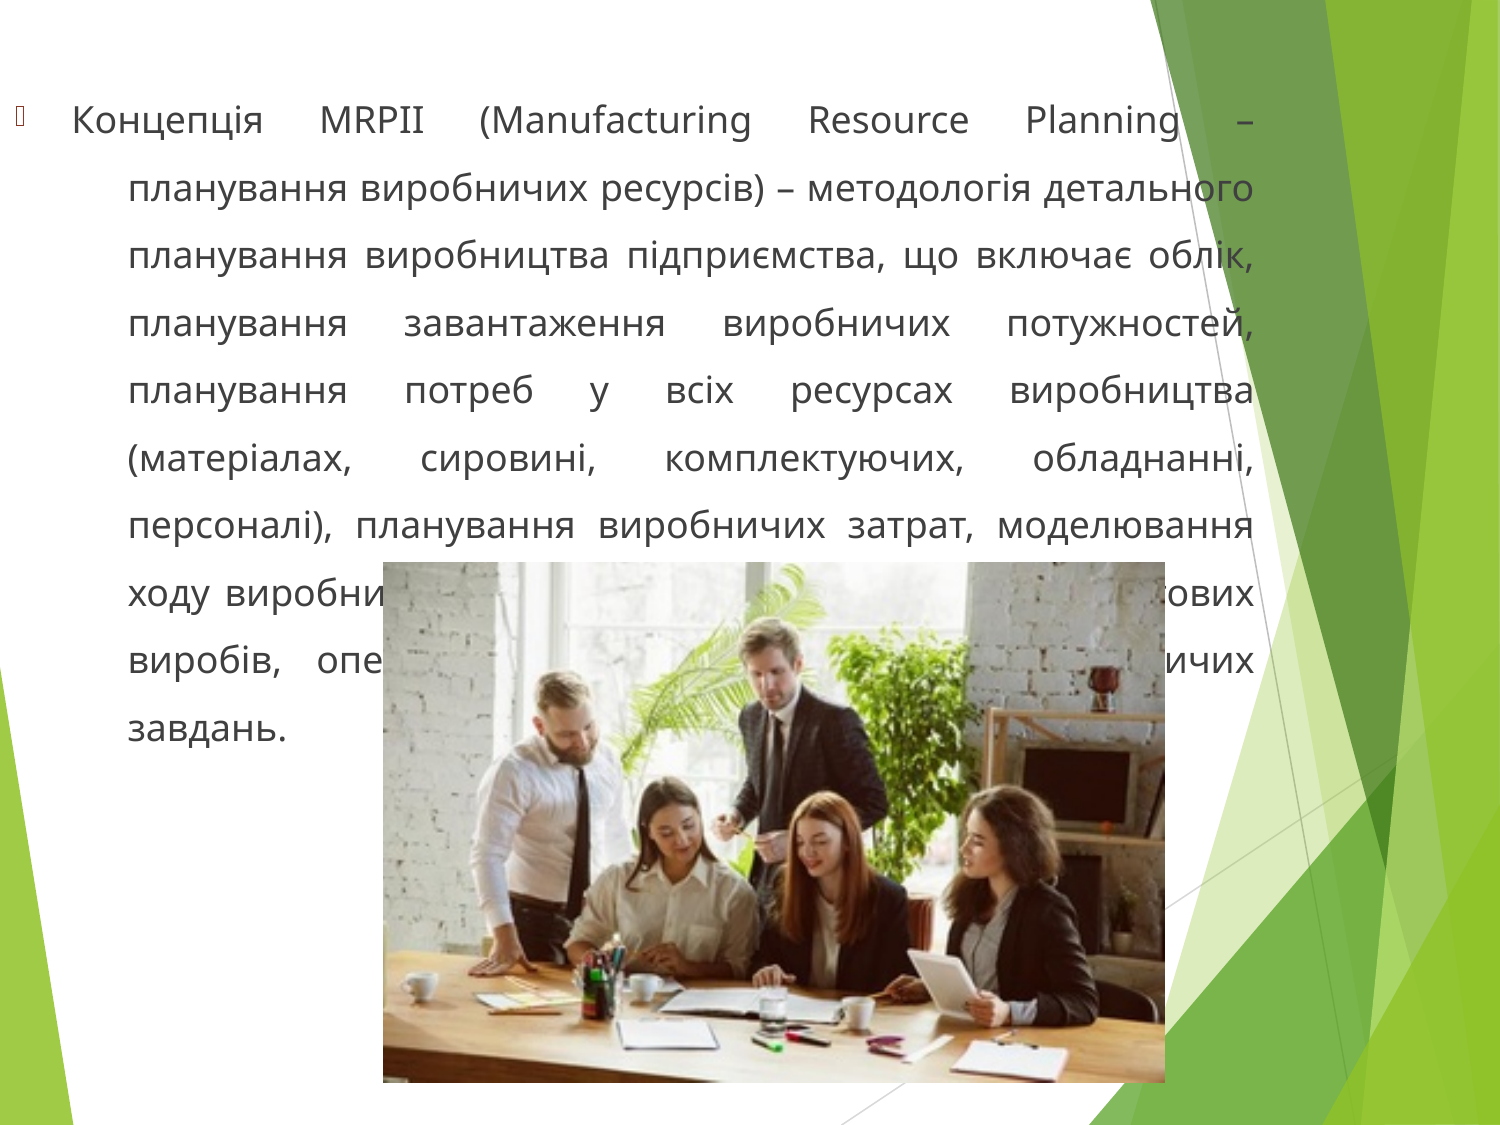

# Концепція MRPII (Manufacturing Resource Planning – планування виробничих ресурсів) – методологія детального планування виробництва підприємства, що включає облік, планування завантаження виробничих потужностей, планування потреб у всіх ресурсах виробництва (матеріалах, сировині, комплектуючих, обладнанні, персоналі), планування виробничих затрат, моделювання ходу виробництва, його облік, планування випуску готових виробів, оперативне коригування плану і виробничих завдань.